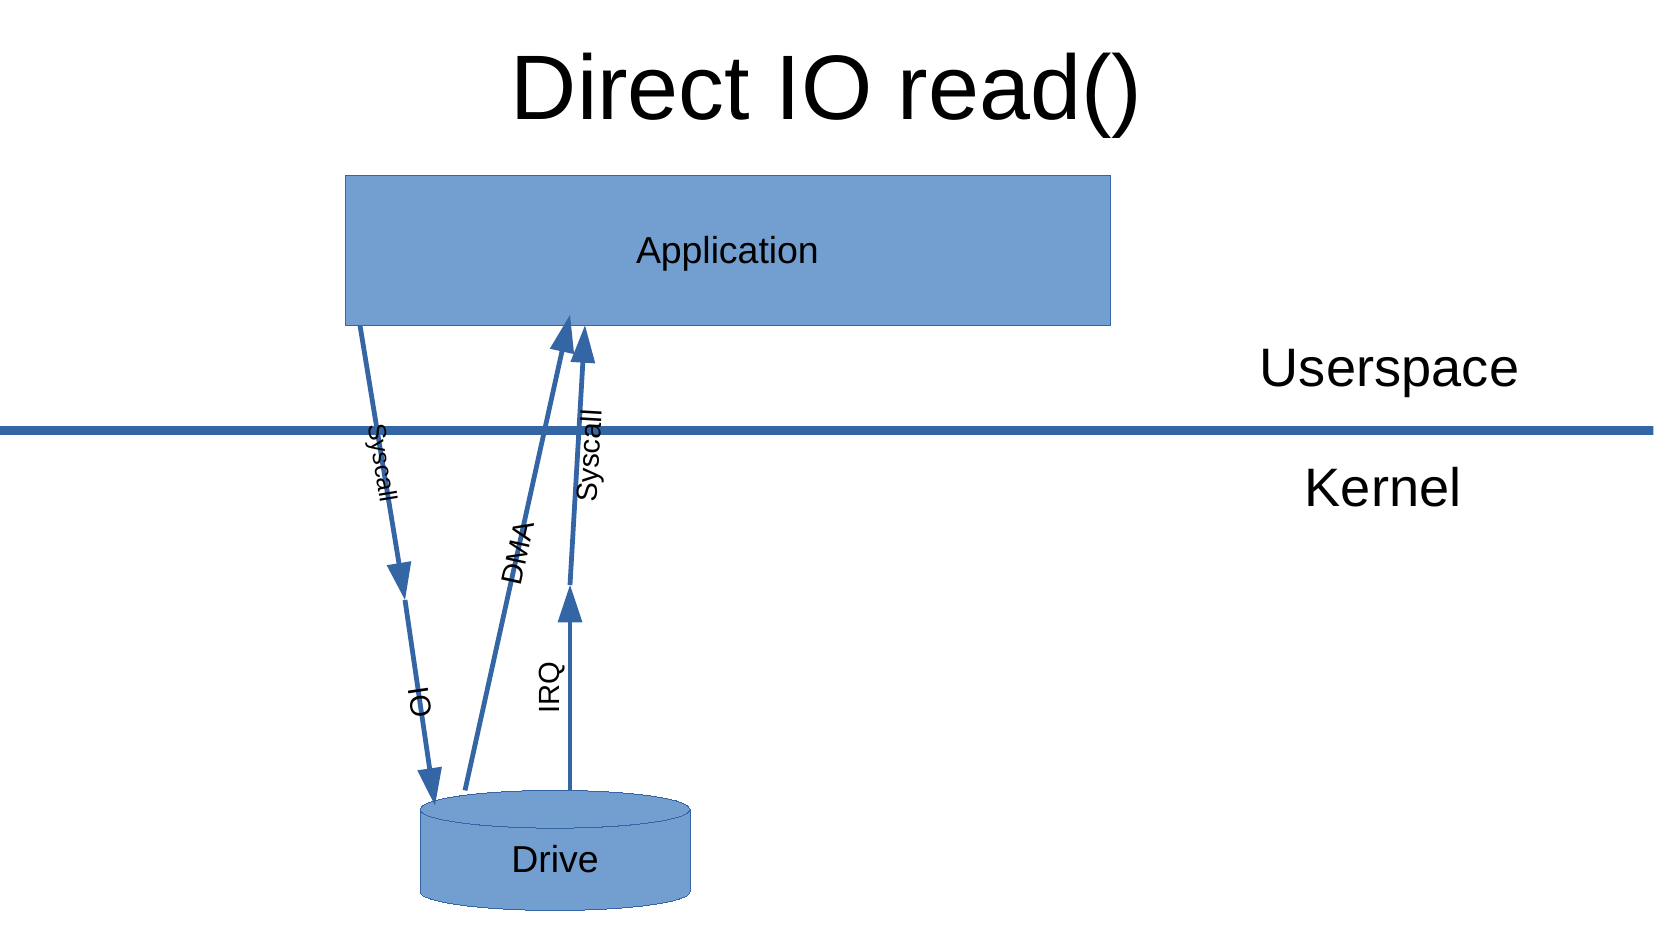

# Direct IO read()
Application
DMA
Syscall
Syscall
Userspace
Kernel
IRQ
IO
Drive